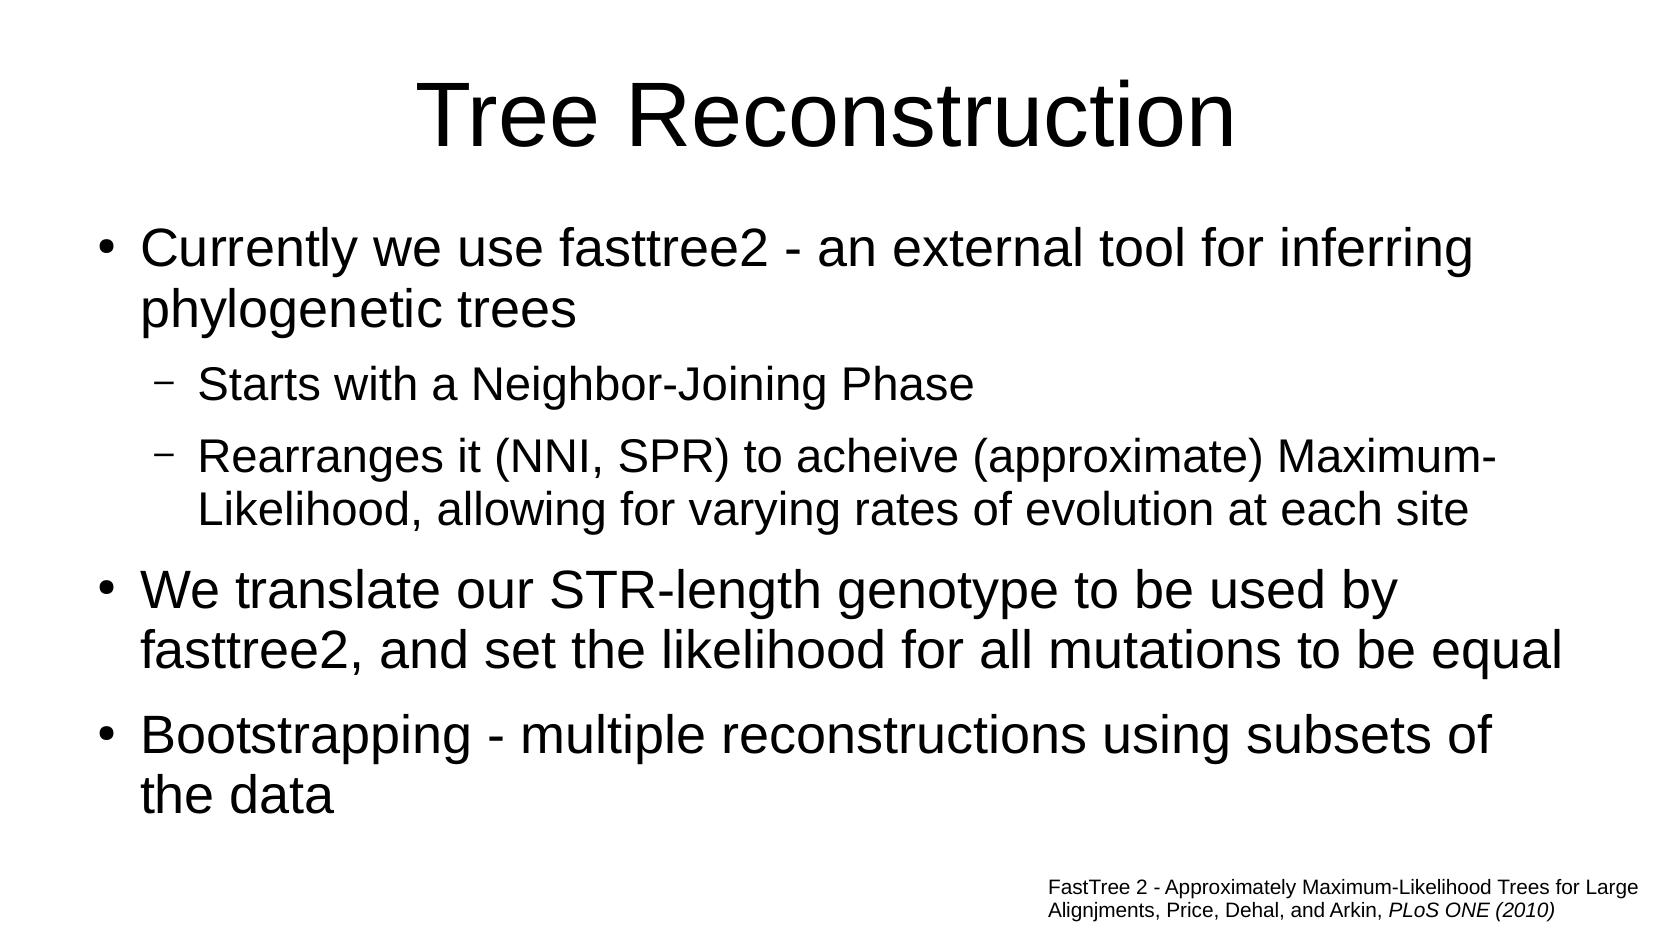

# Tree Reconstruction
Currently we use fasttree2 - an external tool for inferring phylogenetic trees
Starts with a Neighbor-Joining Phase
Rearranges it (NNI, SPR) to acheive (approximate) Maximum-Likelihood, allowing for varying rates of evolution at each site
We translate our STR-length genotype to be used by fasttree2, and set the likelihood for all mutations to be equal
Bootstrapping - multiple reconstructions using subsets of the data
FastTree 2 - Approximately Maximum-Likelihood Trees for Large Alignjments, Price, Dehal, and Arkin, PLoS ONE (2010)